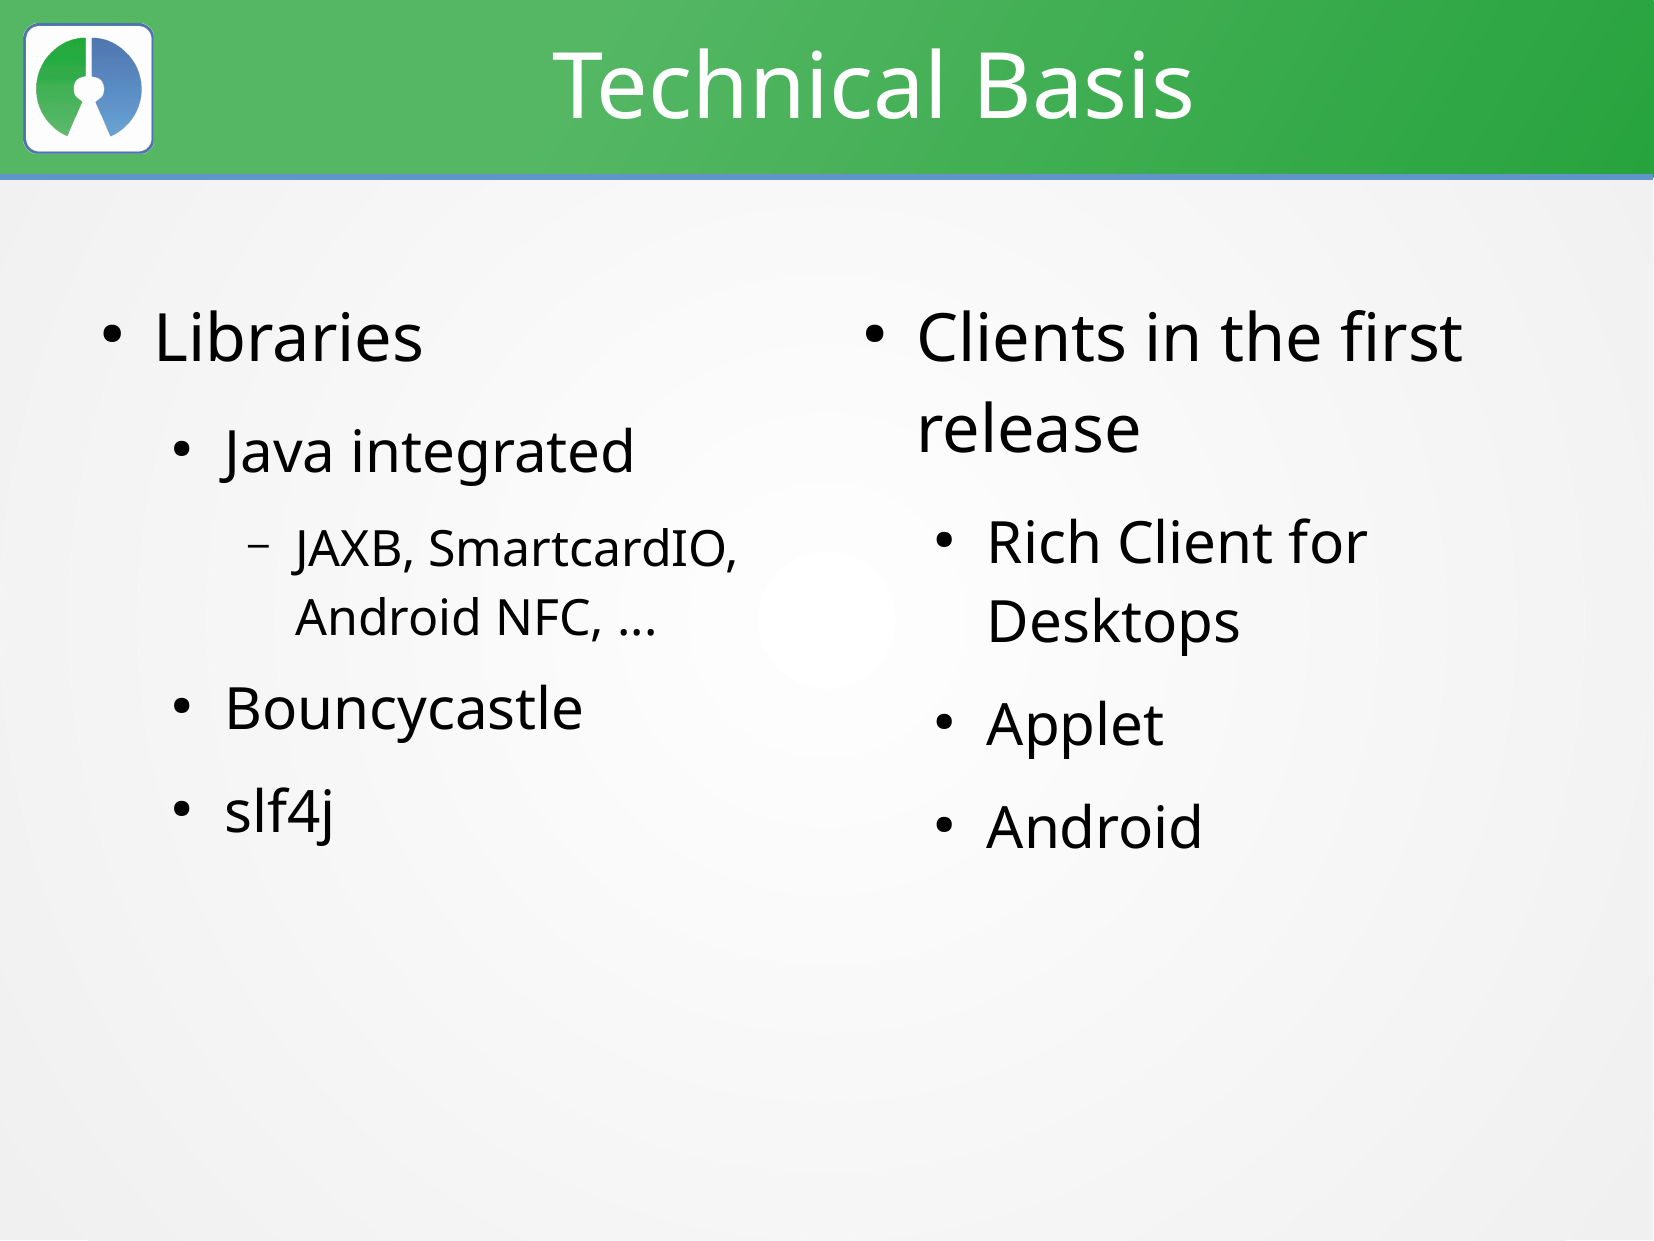

# Technical Basis
Libraries
Java integrated
JAXB, SmartcardIO, Android NFC, ...
Bouncycastle
slf4j
Clients in the first release
Rich Client for Desktops
Applet
Android